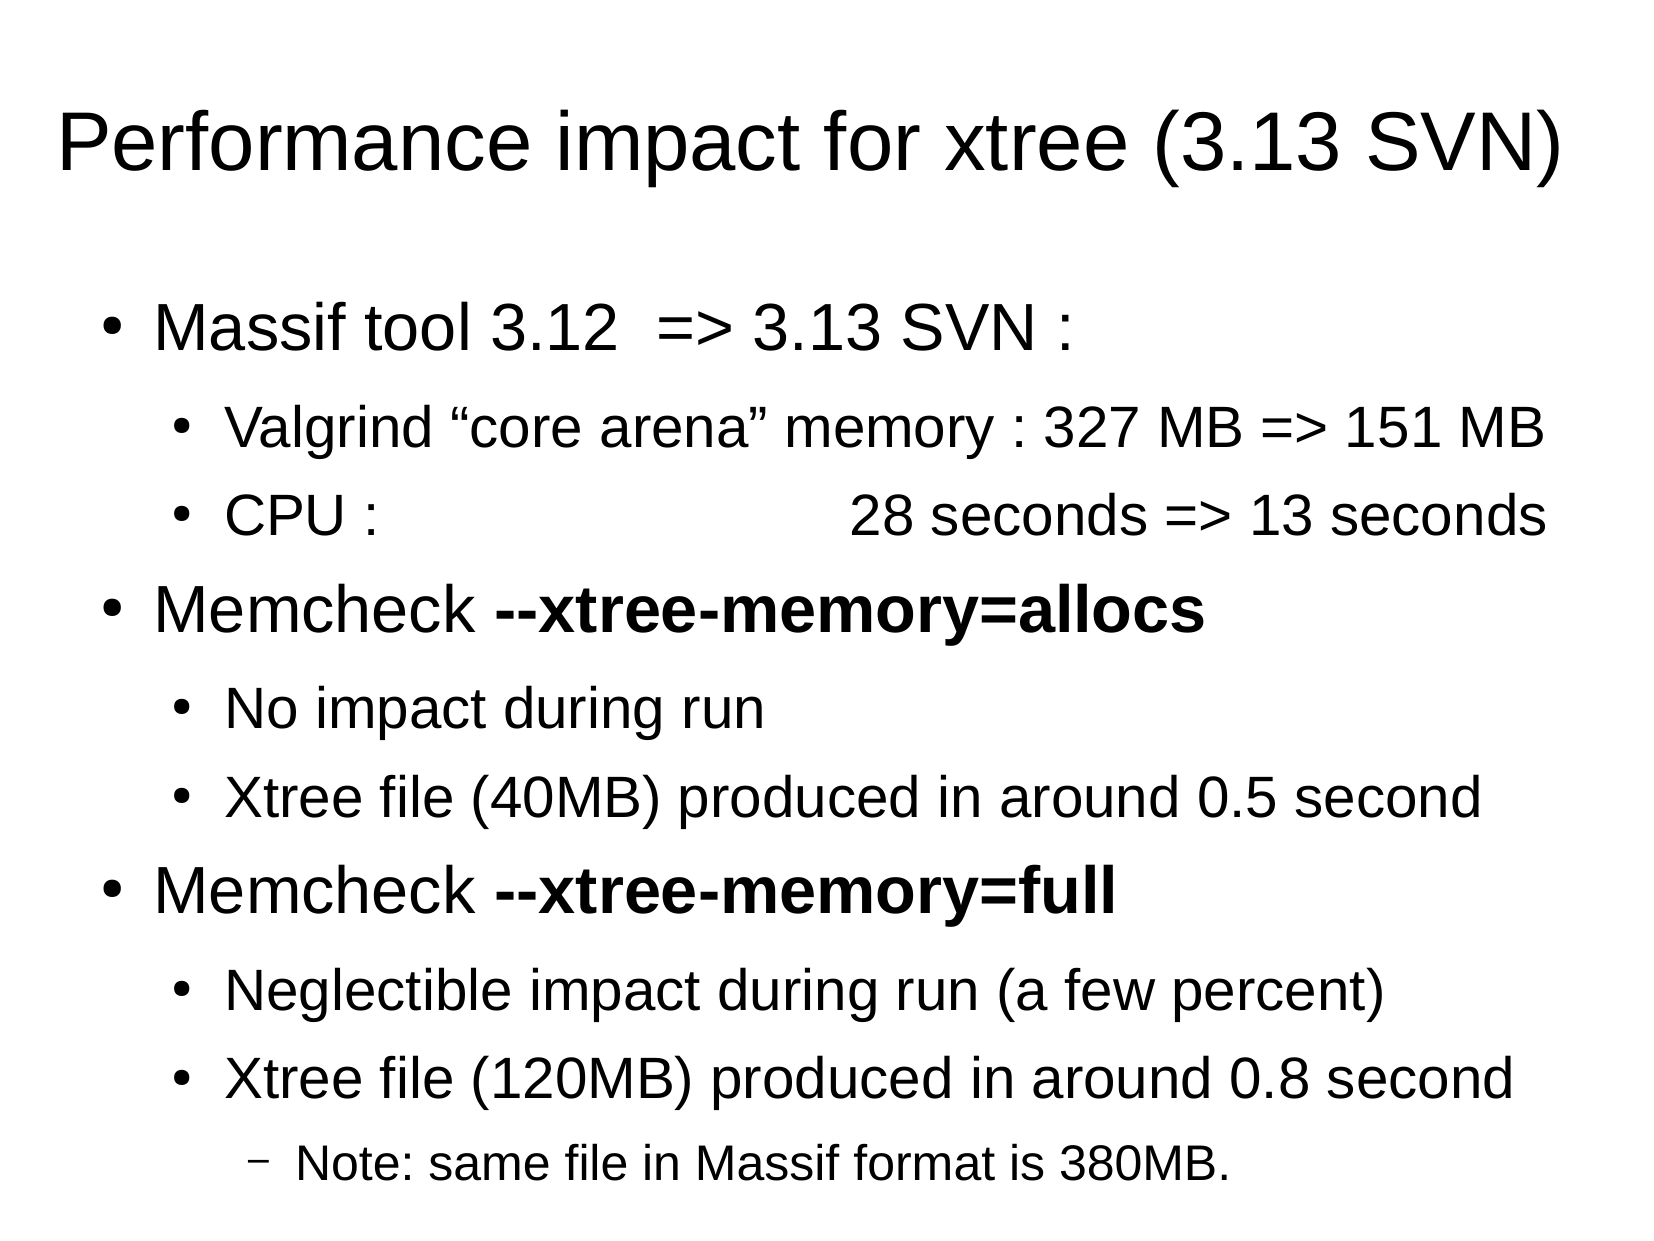

# Performance impact for xtree (3.13 SVN)
Massif tool 3.12 => 3.13 SVN :
Valgrind “core arena” memory : 327 MB => 151 MB
CPU : 28 seconds => 13 seconds
Memcheck --xtree-memory=allocs
No impact during run
Xtree file (40MB) produced in around 0.5 second
Memcheck --xtree-memory=full
Neglectible impact during run (a few percent)
Xtree file (120MB) produced in around 0.8 second
Note: same file in Massif format is 380MB.